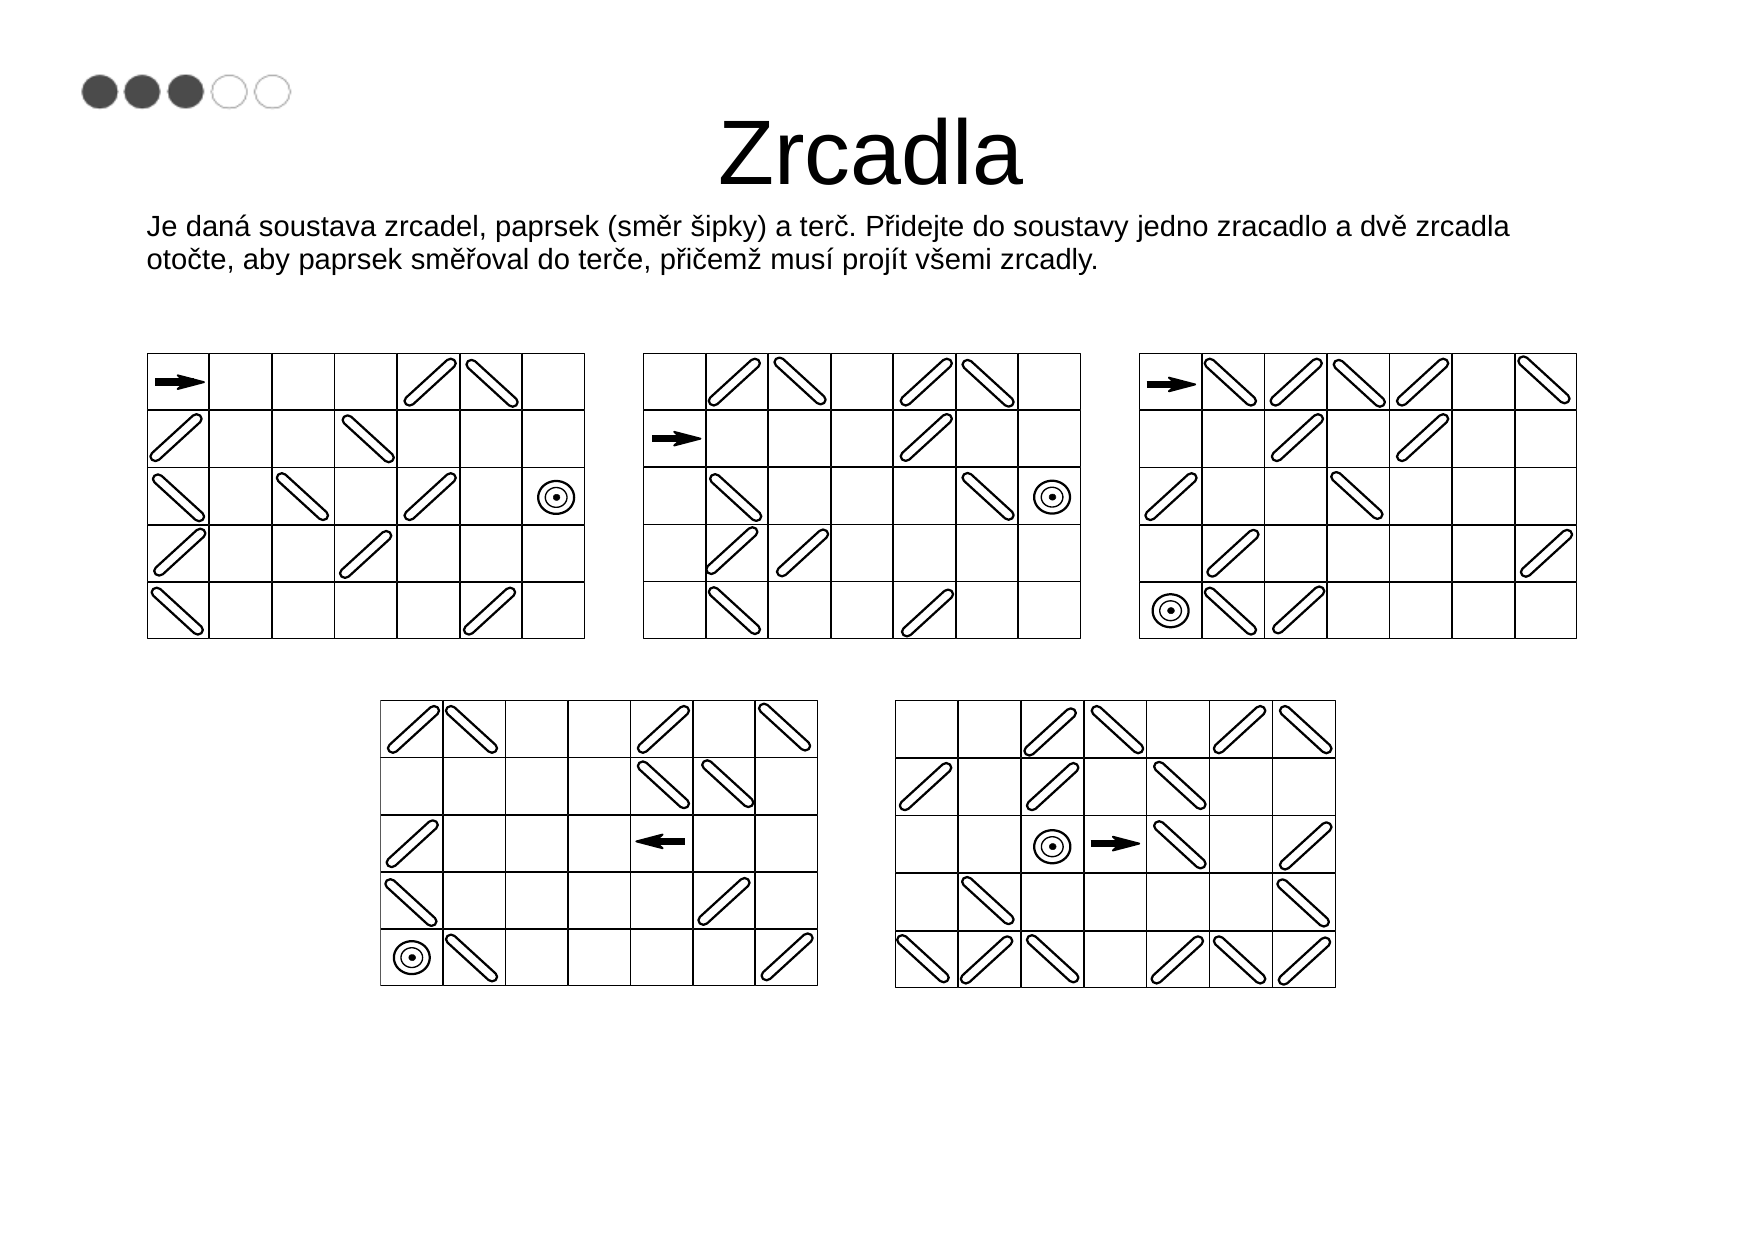

# Zrcadla
Je daná soustava zrcadel, paprsek (směr šipky) a terč. Přidejte do soustavy jedno zracadlo a dvě zrcadla otočte, aby paprsek směřoval do terče, přičemž musí projít všemi zrcadly.